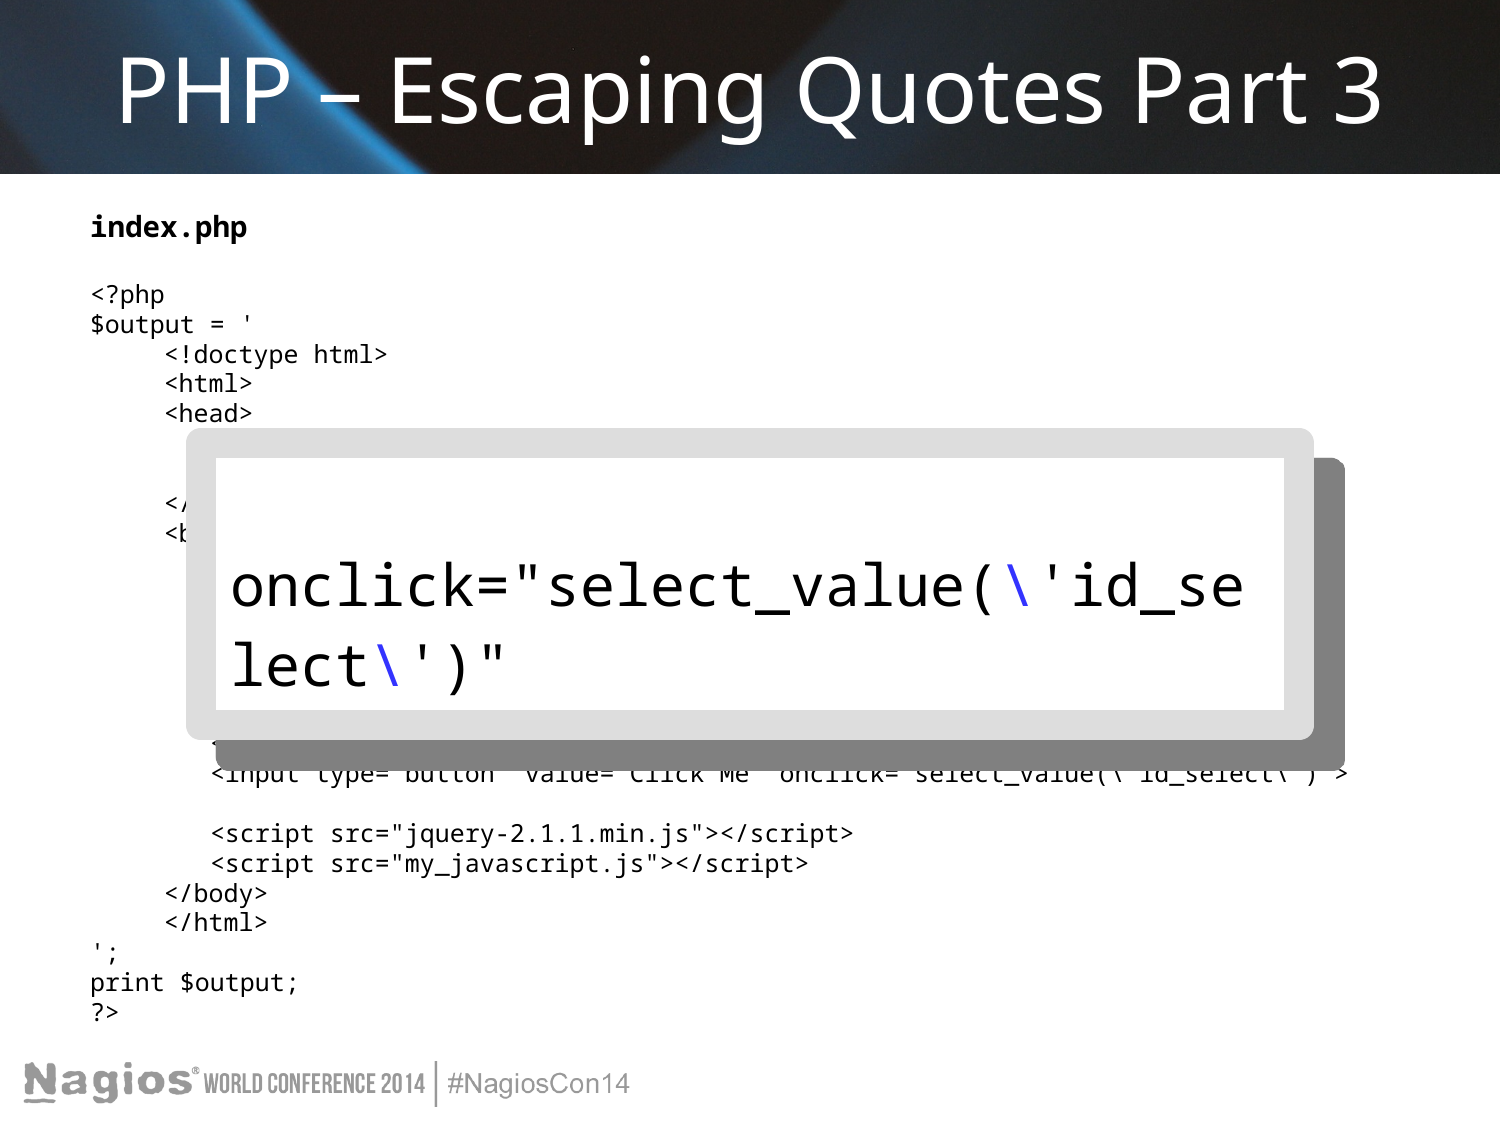

# PHP – Escaping Quotes Part 3
index.php
<?php
$output = '
	<!doctype html>
	<html>
	<head>
 <meta charset="utf-8" />
 <title>Demo</title>
	</head>
	<body>
 Blah blah blah
 <br/><br/>
 <select id="id_select">
 <option value="Value A">Value A</option>
 <option value="Option 2">Option 2</option>
 </select>
 <br/><br/>
 <input type="button" value="Click Me" onclick="select_value(\'id_select\')">
 <script src="jquery-2.1.1.min.js"></script>
 <script src="my_javascript.js"></script>
	</body>
	</html>
';
print $output;
?>
onclick="select_value(\'id_select\')"